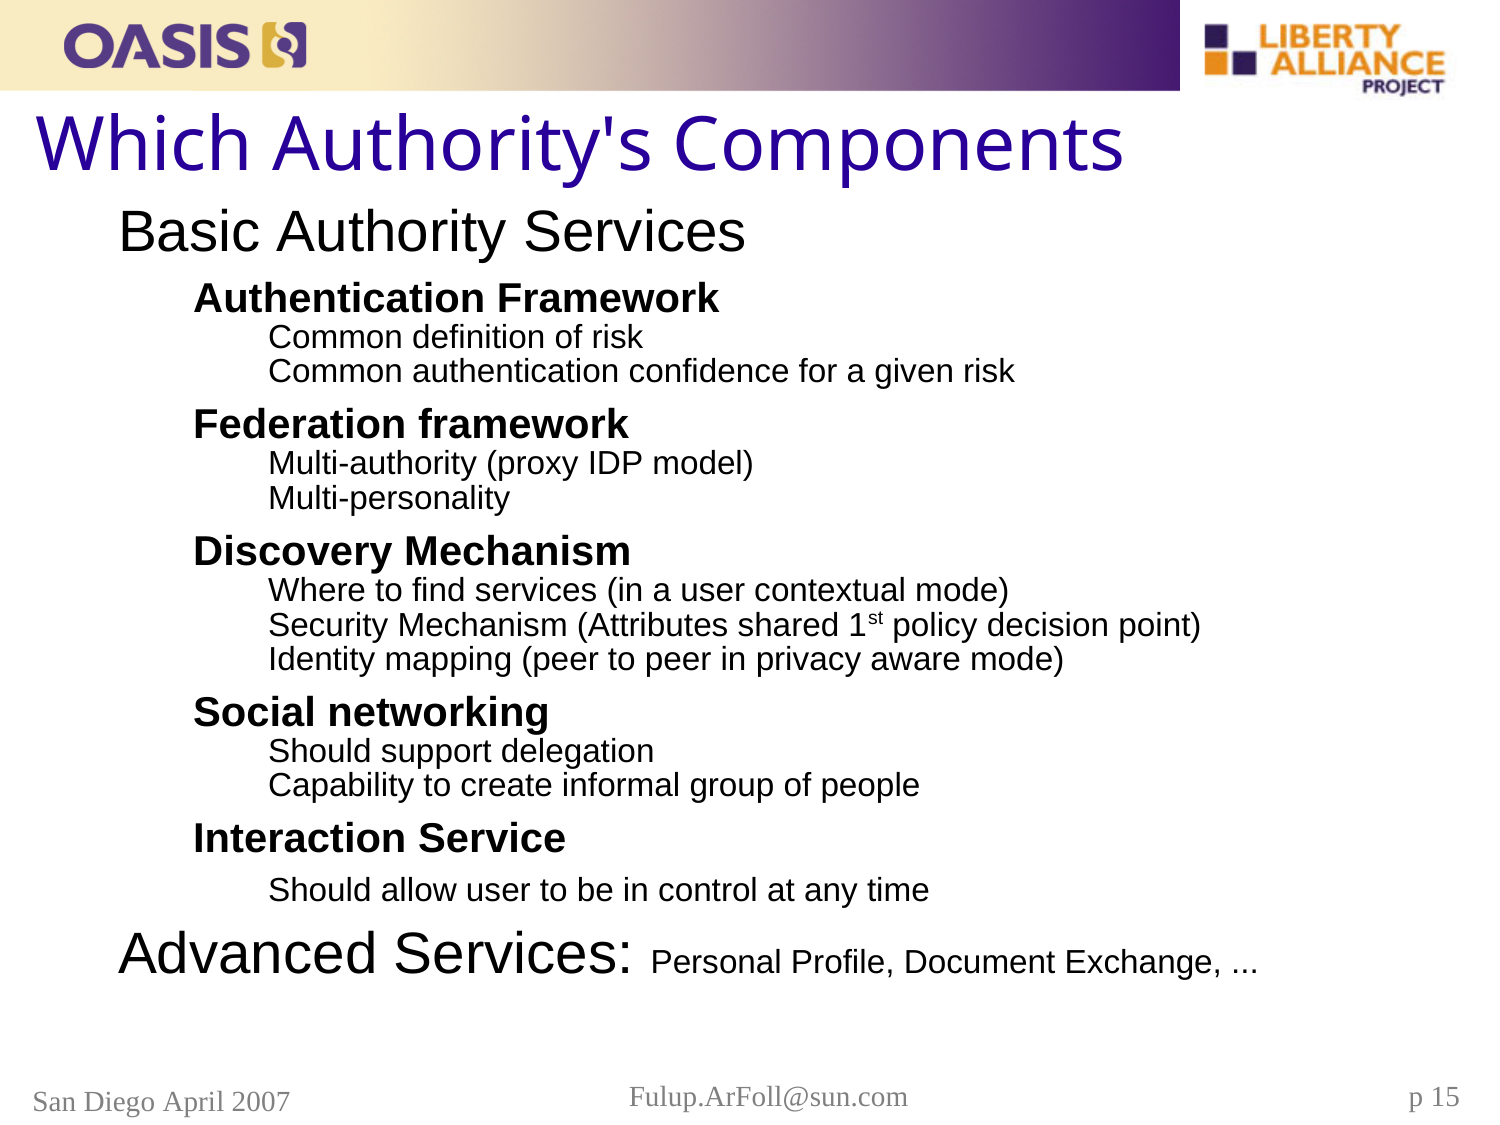

# Which Authority's Components
Basic Authority Services
Authentication Framework
Common definition of risk
Common authentication confidence for a given risk
Federation framework
Multi-authority (proxy IDP model)
Multi-personality
Discovery Mechanism
Where to find services (in a user contextual mode)
Security Mechanism (Attributes shared 1st policy decision point)
Identity mapping (peer to peer in privacy aware mode)
Social networking
Should support delegation
Capability to create informal group of people
Interaction Service
Should allow user to be in control at any time
Advanced Services: Personal Profile, Document Exchange, ...